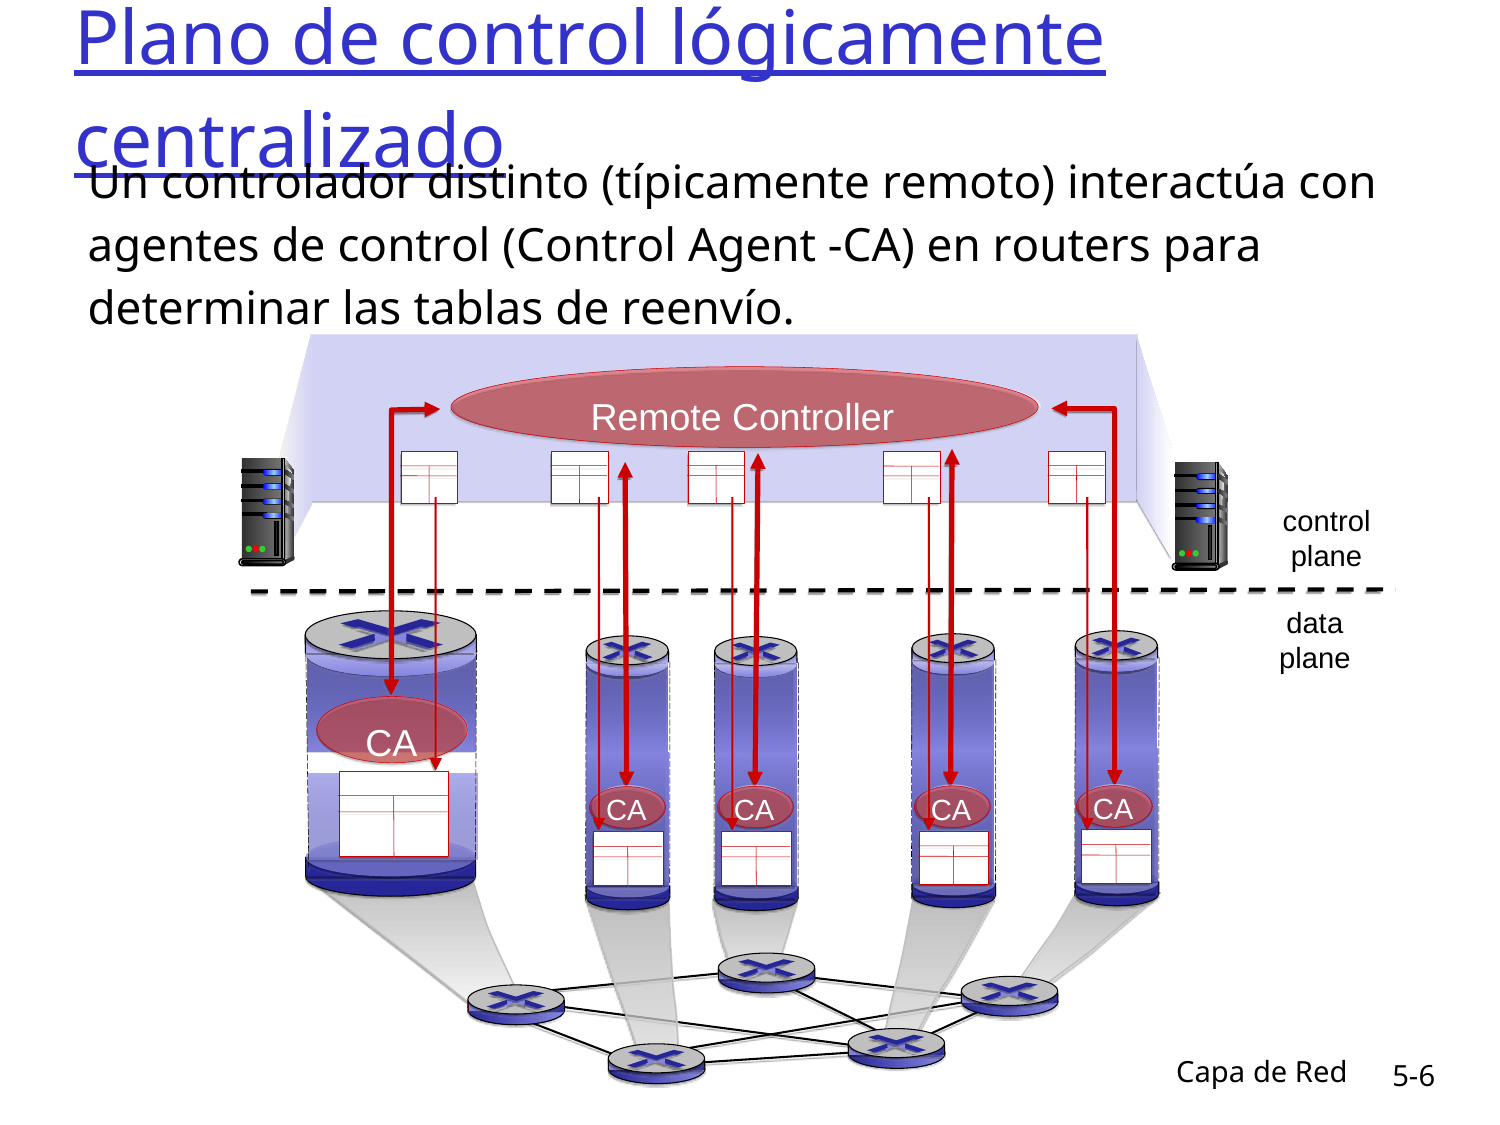

# Plano de control lógicamente centralizado
Un controlador distinto (típicamente remoto) interactúa con agentes de control (Control Agent -CA) en routers para determinar las tablas de reenvío.
Remote Controller
CA
CA
CA
CA
CA
control
plane
data
plane